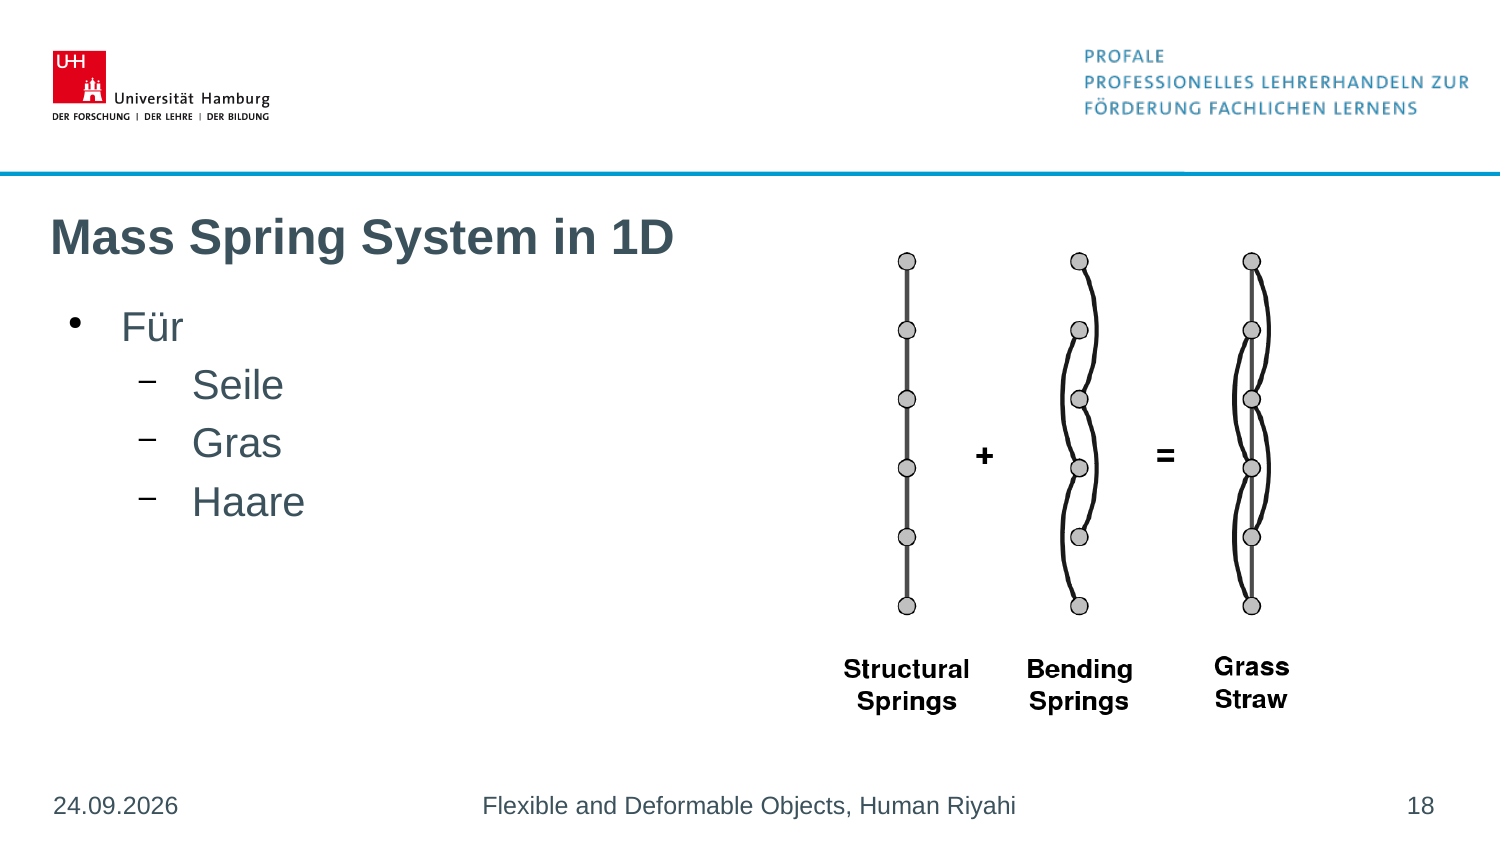

# Mass Spring System in 1D
Für
Seile
Gras
Haare
Flexible and Deformable Objects, Human Riyahi